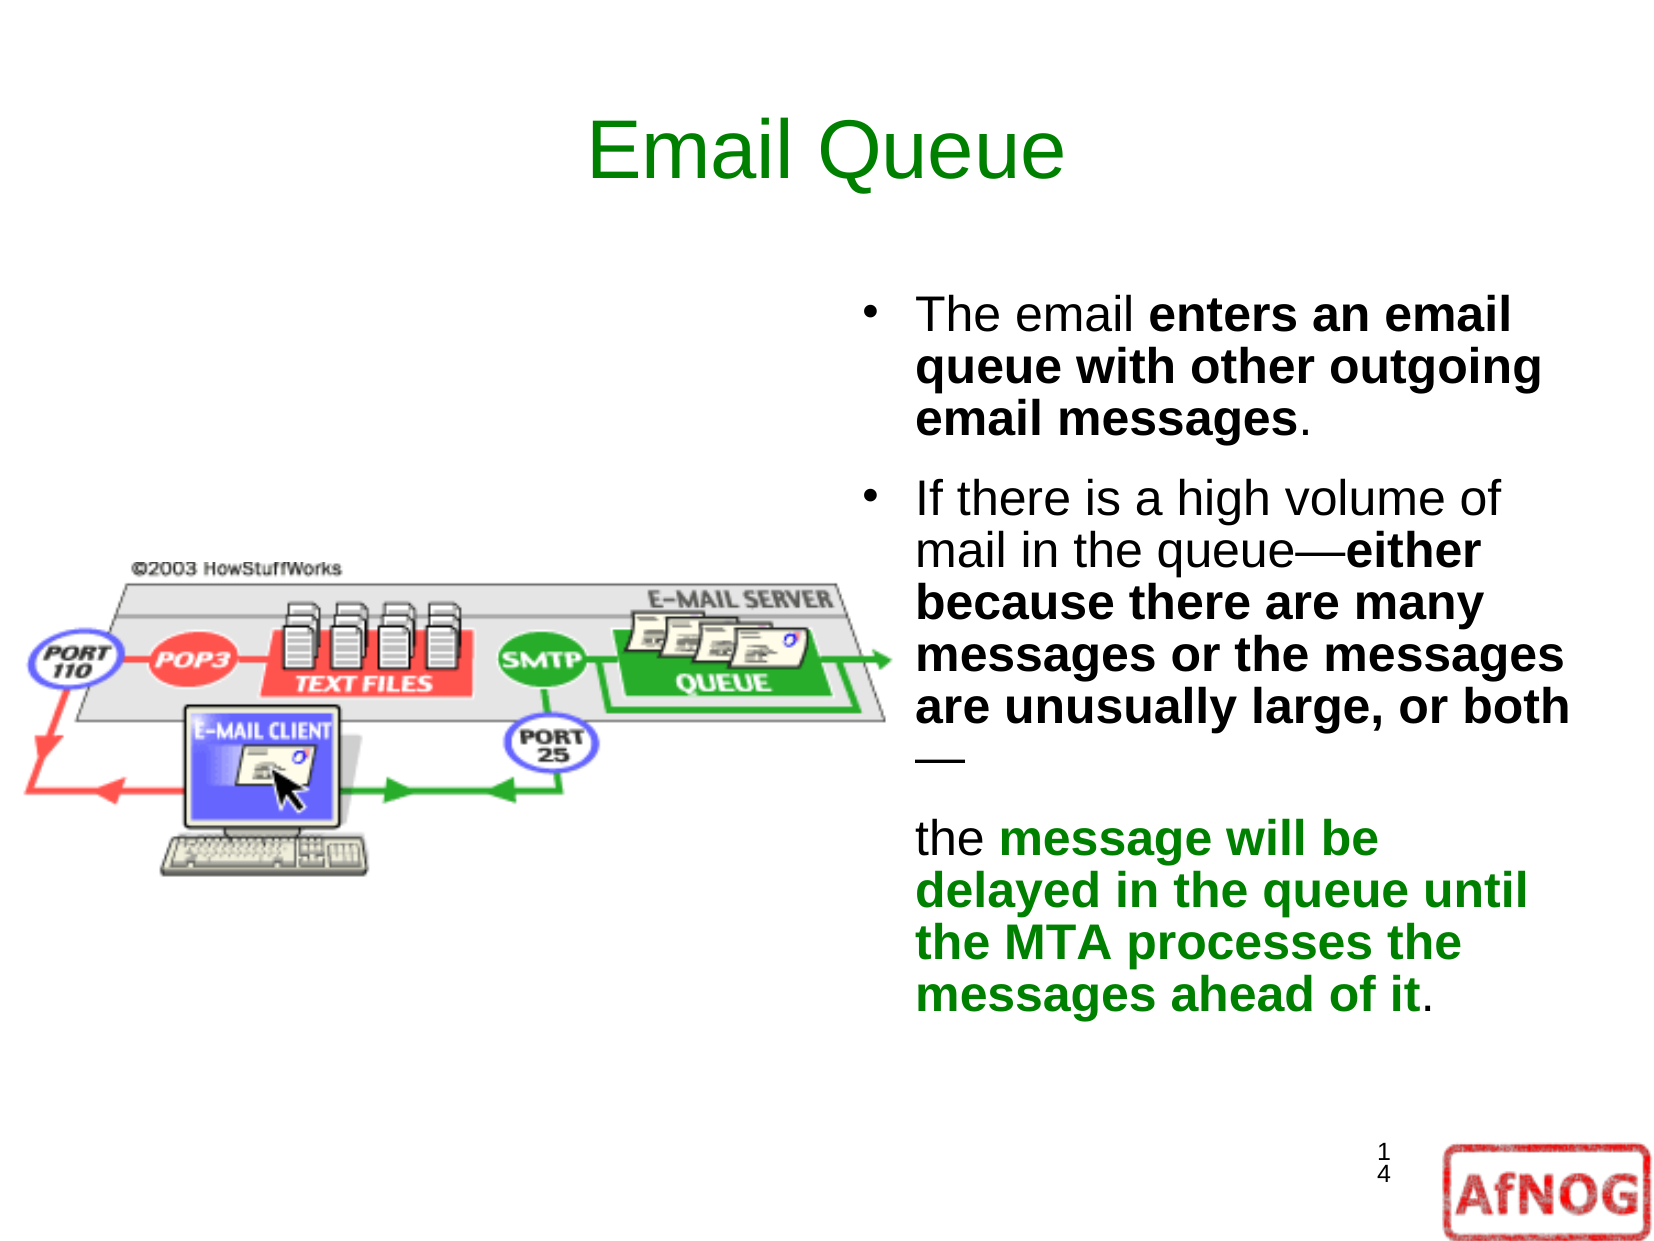

# Email Queue
The email enters an email queue with other outgoing email messages.
If there is a high volume of mail in the queue—either because there are many messages or the messages are unusually large, or both—
the message will be delayed in the queue until the MTA processes the messages ahead of it.